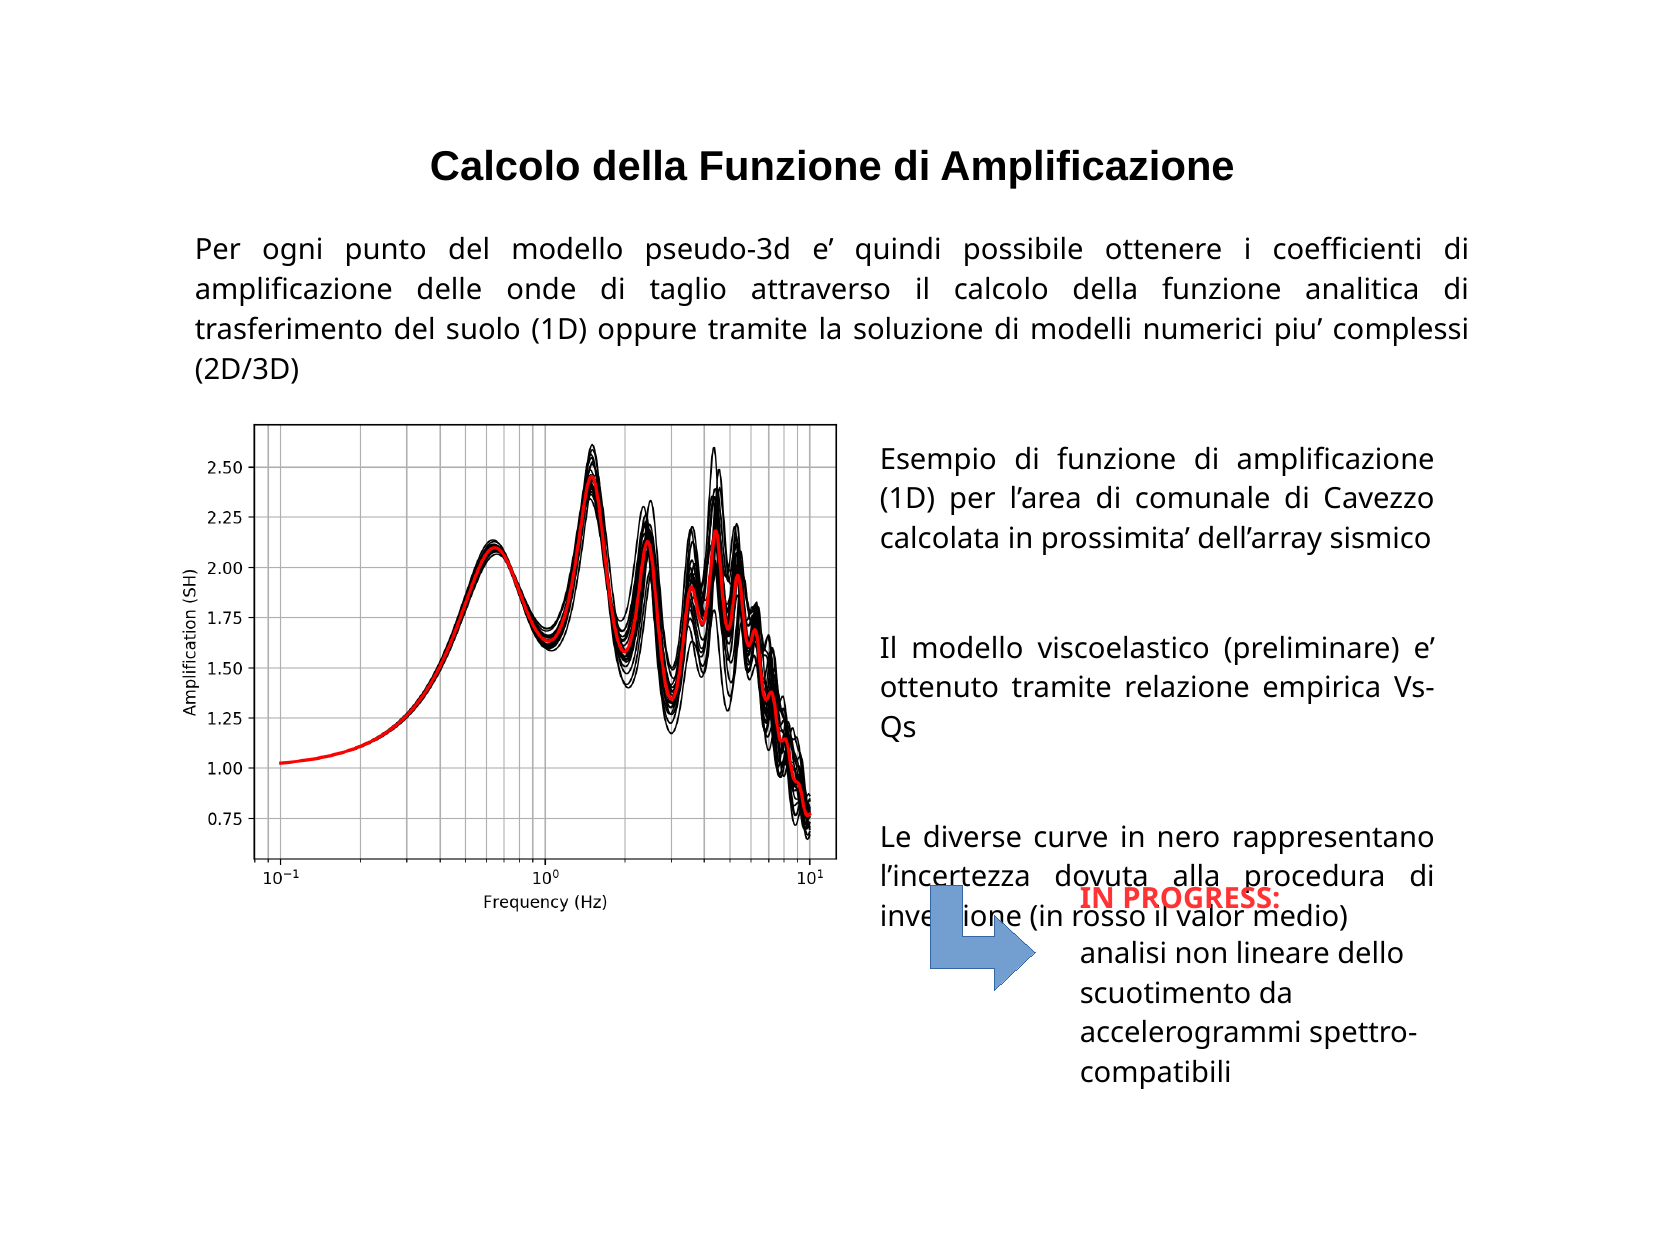

Calcolo della Funzione di Amplificazione
Per ogni punto del modello pseudo-3d e’ quindi possibile ottenere i coefficienti di amplificazione delle onde di taglio attraverso il calcolo della funzione analitica di trasferimento del suolo (1D) oppure tramite la soluzione di modelli numerici piu’ complessi (2D/3D)
Esempio di funzione di amplificazione (1D) per l’area di comunale di Cavezzo calcolata in prossimita’ dell’array sismico
Il modello viscoelastico (preliminare) e’ ottenuto tramite relazione empirica Vs-Qs
Le diverse curve in nero rappresentano l’incertezza dovuta alla procedura di inversione (in rosso il valor medio)
IN PROGRESS:
analisi non lineare dello scuotimento da accelerogrammi spettro-compatibili